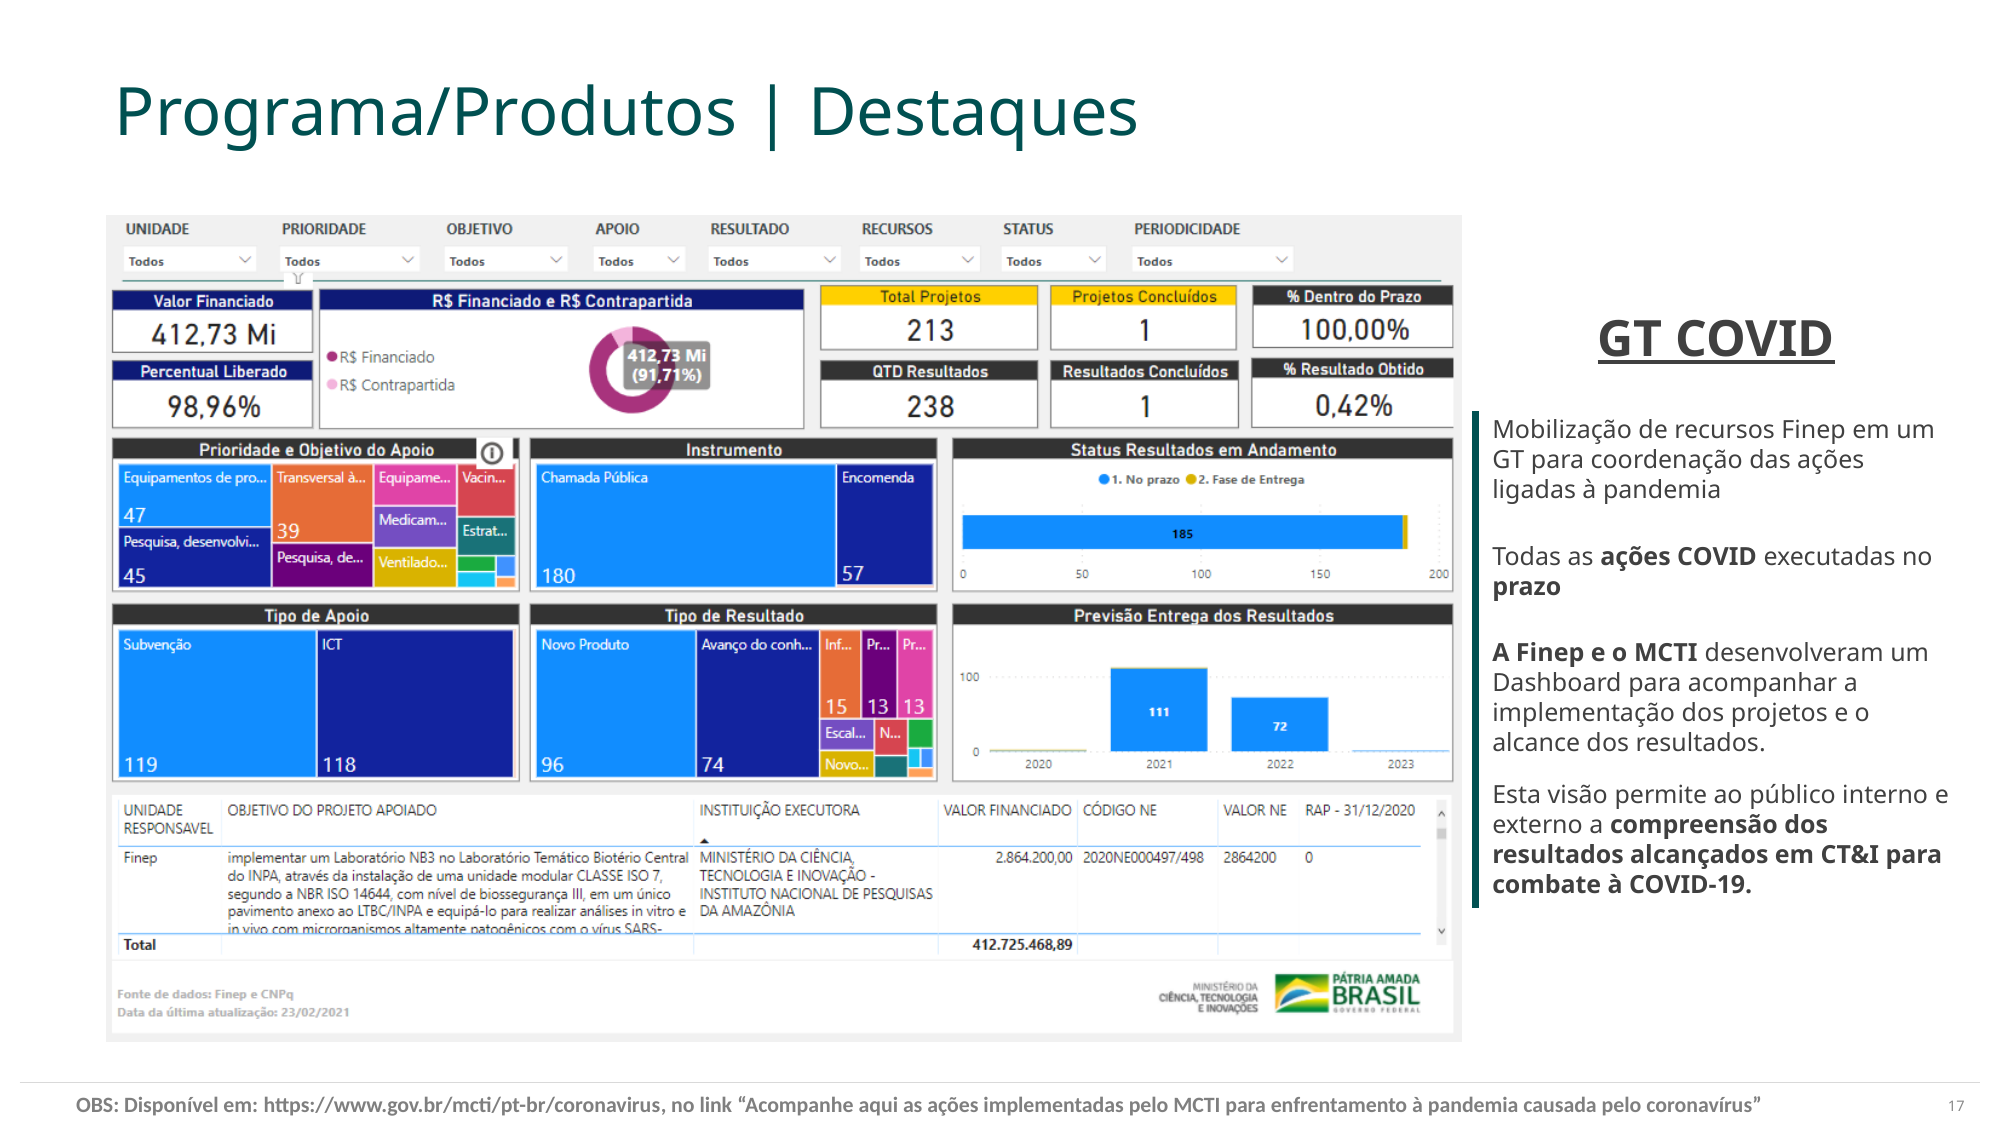

# Programa/Produtos | Destaques
GT COVID
Mobilização de recursos Finep em um GT para coordenação das ações ligadas à pandemia
Todas as ações COVID executadas no prazo
A Finep e o MCTI desenvolveram um Dashboard para acompanhar a implementação dos projetos e o alcance dos resultados.
Esta visão permite ao público interno e externo a compreensão dos resultados alcançados em CT&I para combate à COVID-19.
OBS: Disponível em: https://www.gov.br/mcti/pt-br/coronavirus, no link “Acompanhe aqui as ações implementadas pelo MCTI para enfrentamento à pandemia causada pelo coronavírus”